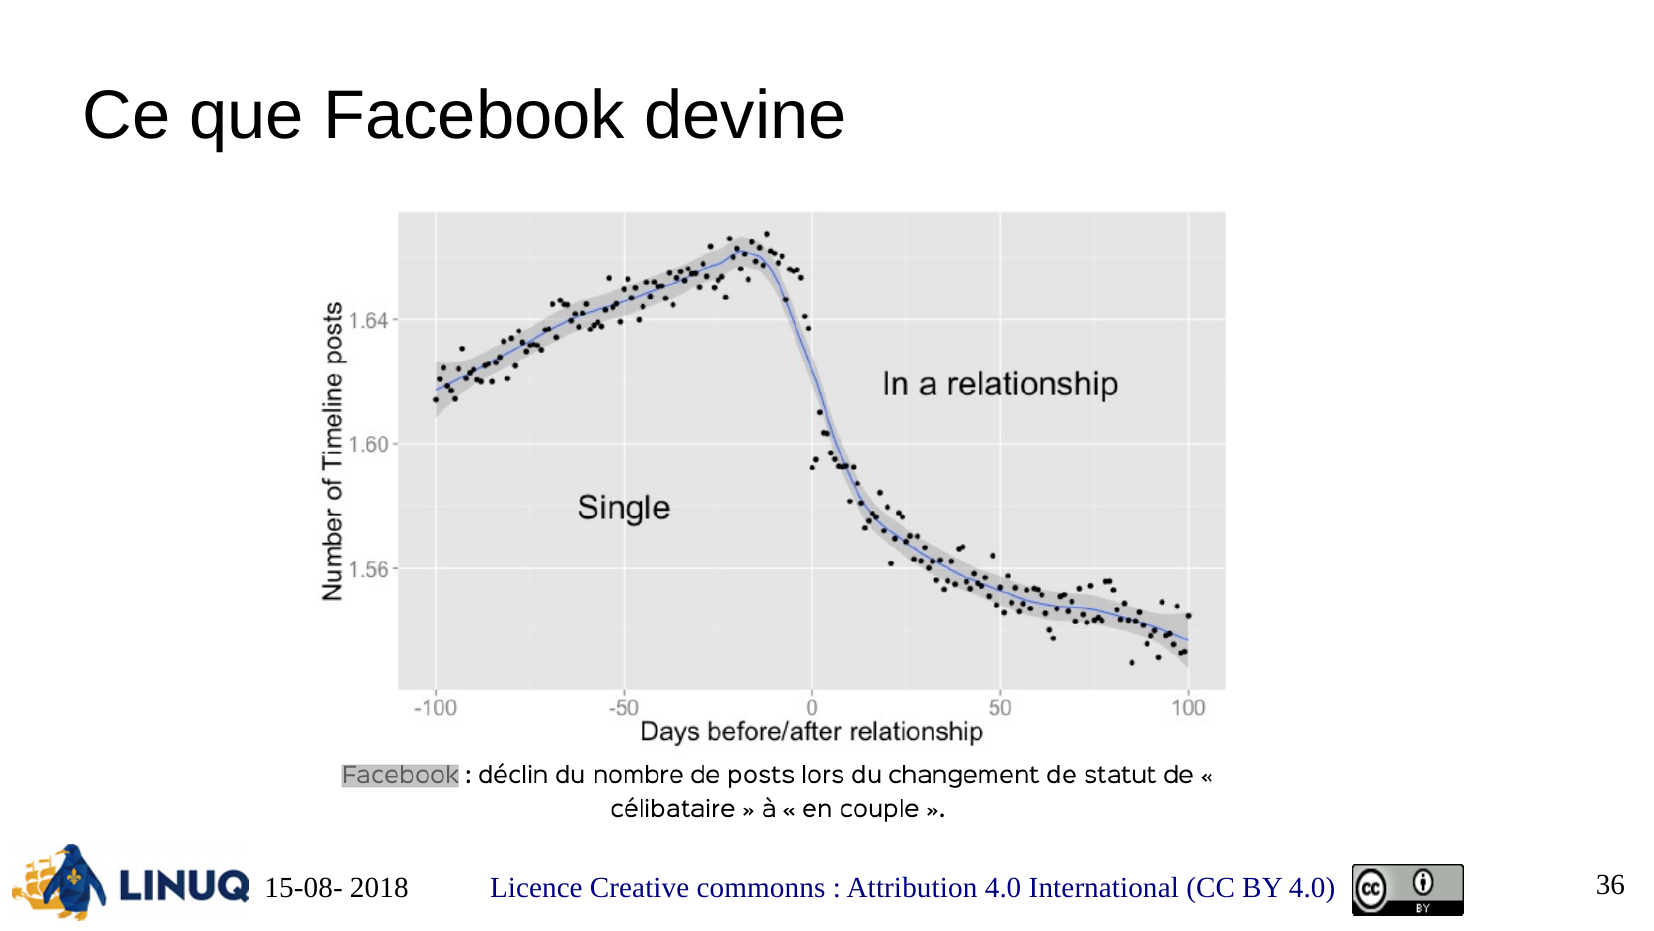

# Ce que Facebook devine
36
15-08- 2018